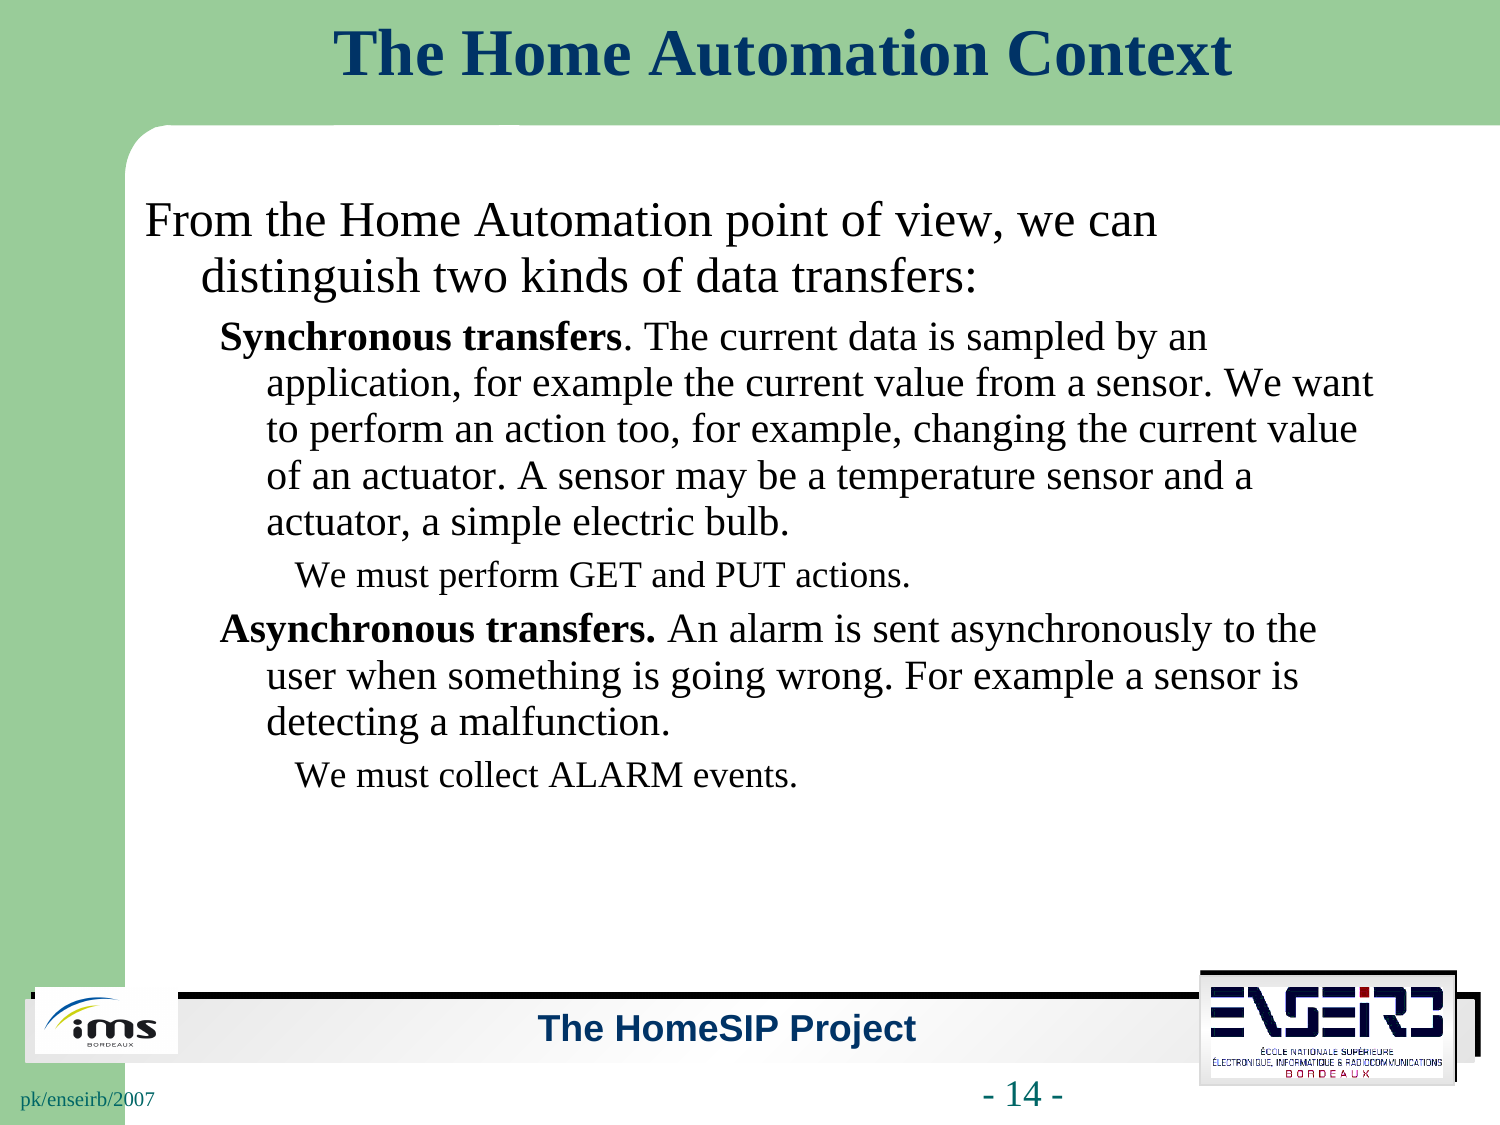

The Home Automation Context
From the Home Automation point of view, we can distinguish two kinds of data transfers:
Synchronous transfers. The current data is sampled by an application, for example the current value from a sensor. We want to perform an action too, for example, changing the current value of an actuator. A sensor may be a temperature sensor and a actuator, a simple electric bulb.
We must perform GET and PUT actions.
Asynchronous transfers. An alarm is sent asynchronously to the user when something is going wrong. For example a sensor is detecting a malfunction.
We must collect ALARM events.